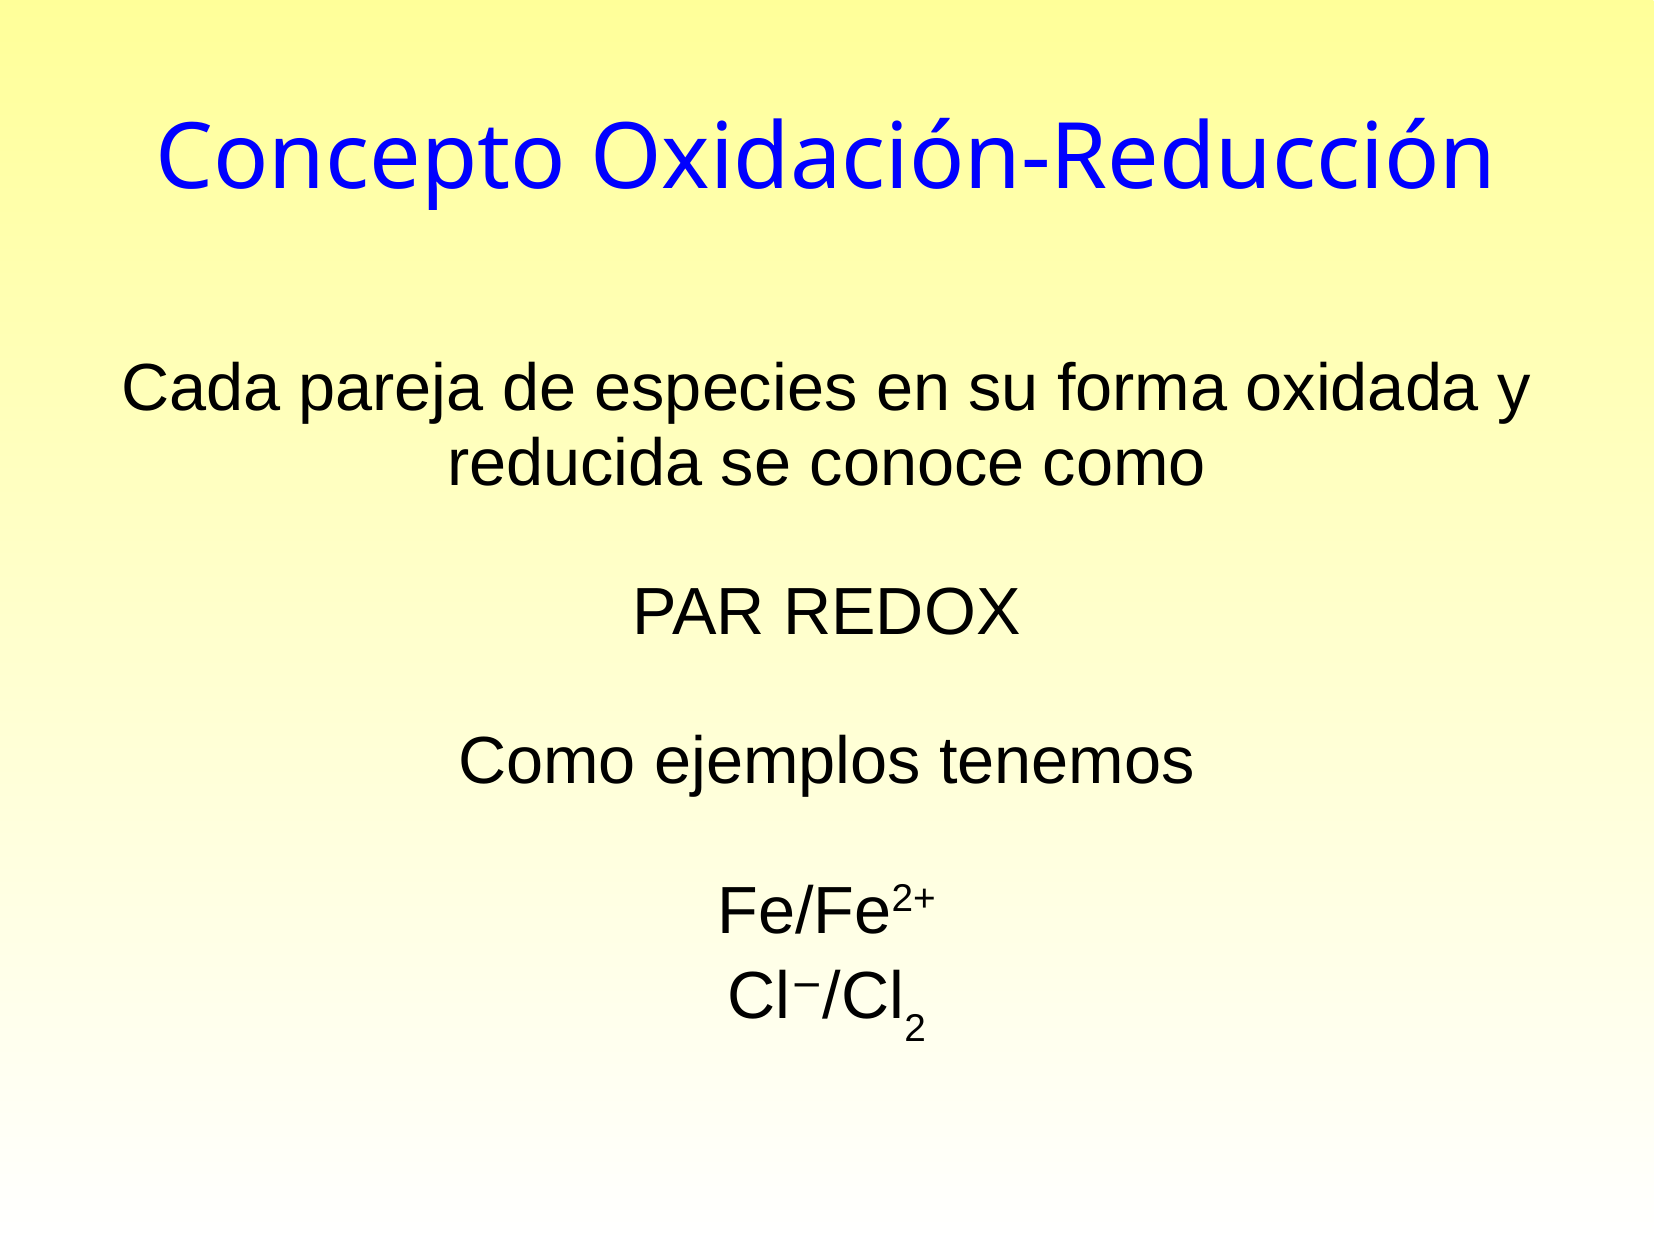

# Concepto Oxidación-Reducción
Cada pareja de especies en su forma oxidada y reducida se conoce como
PAR REDOX
Como ejemplos tenemos
Fe/Fe2+
Cl−/Cl2